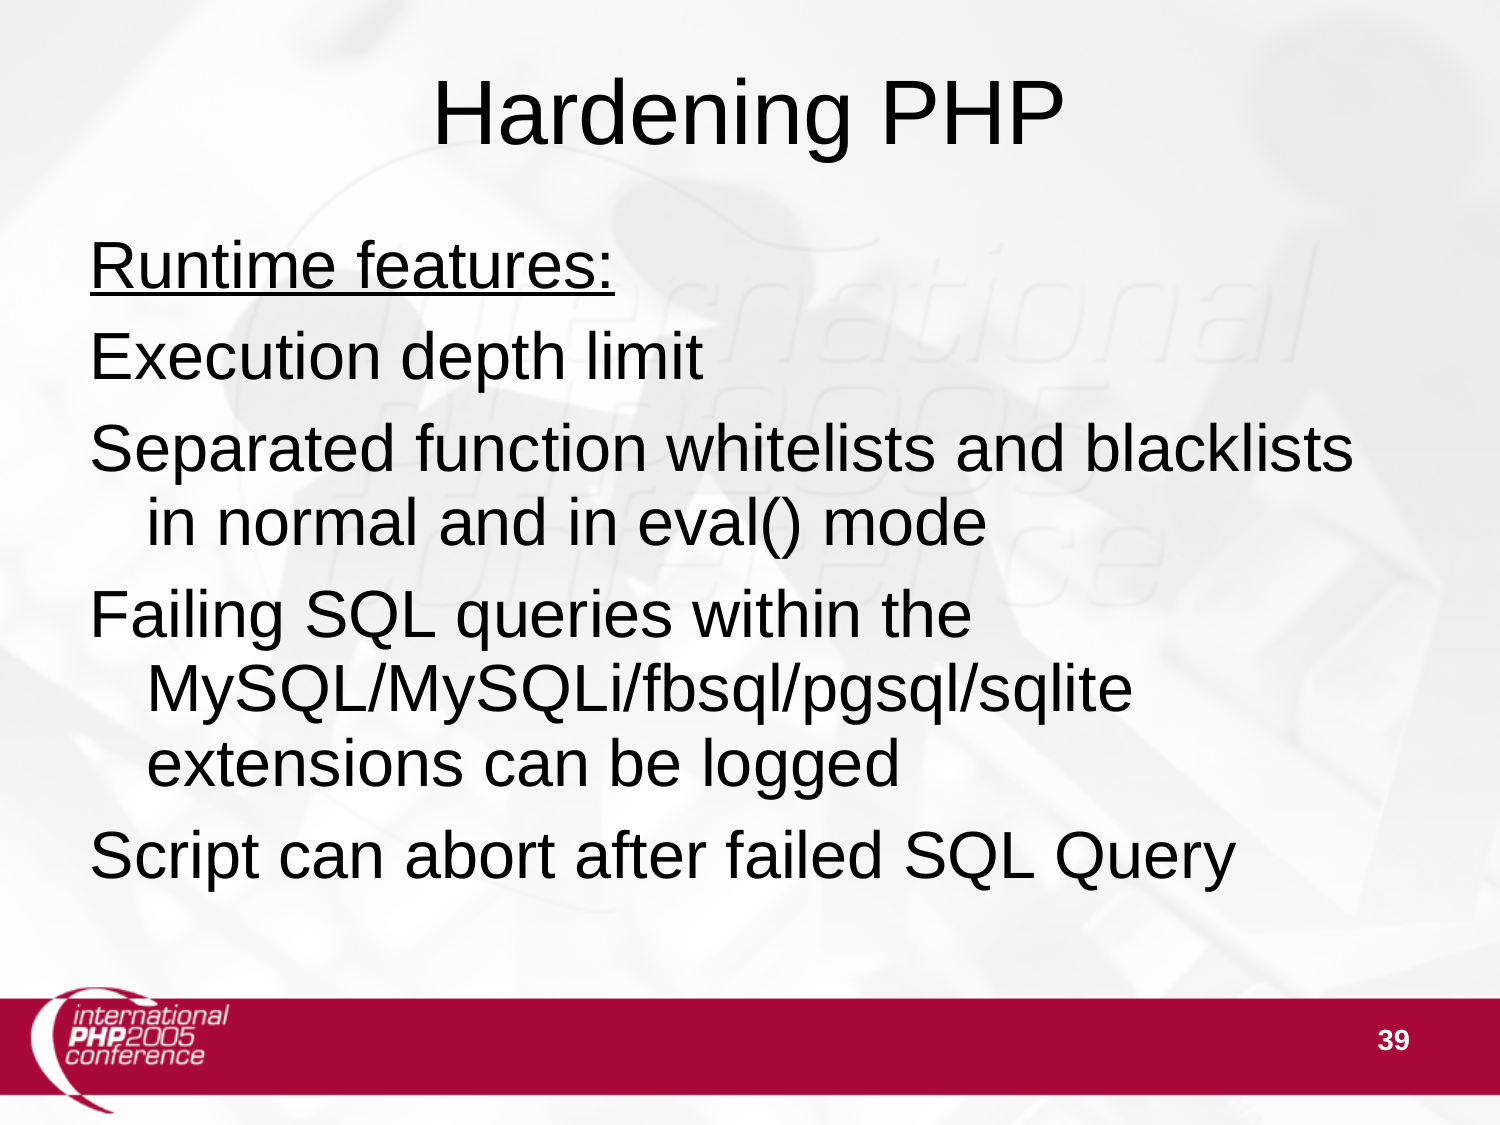

# Hardening PHP
Runtime features:
Execution depth limit
Separated function whitelists and blacklists in normal and in eval() mode
Failing SQL queries within the MySQL/MySQLi/fbsql/pgsql/sqlite extensions can be logged
Script can abort after failed SQL Query
39